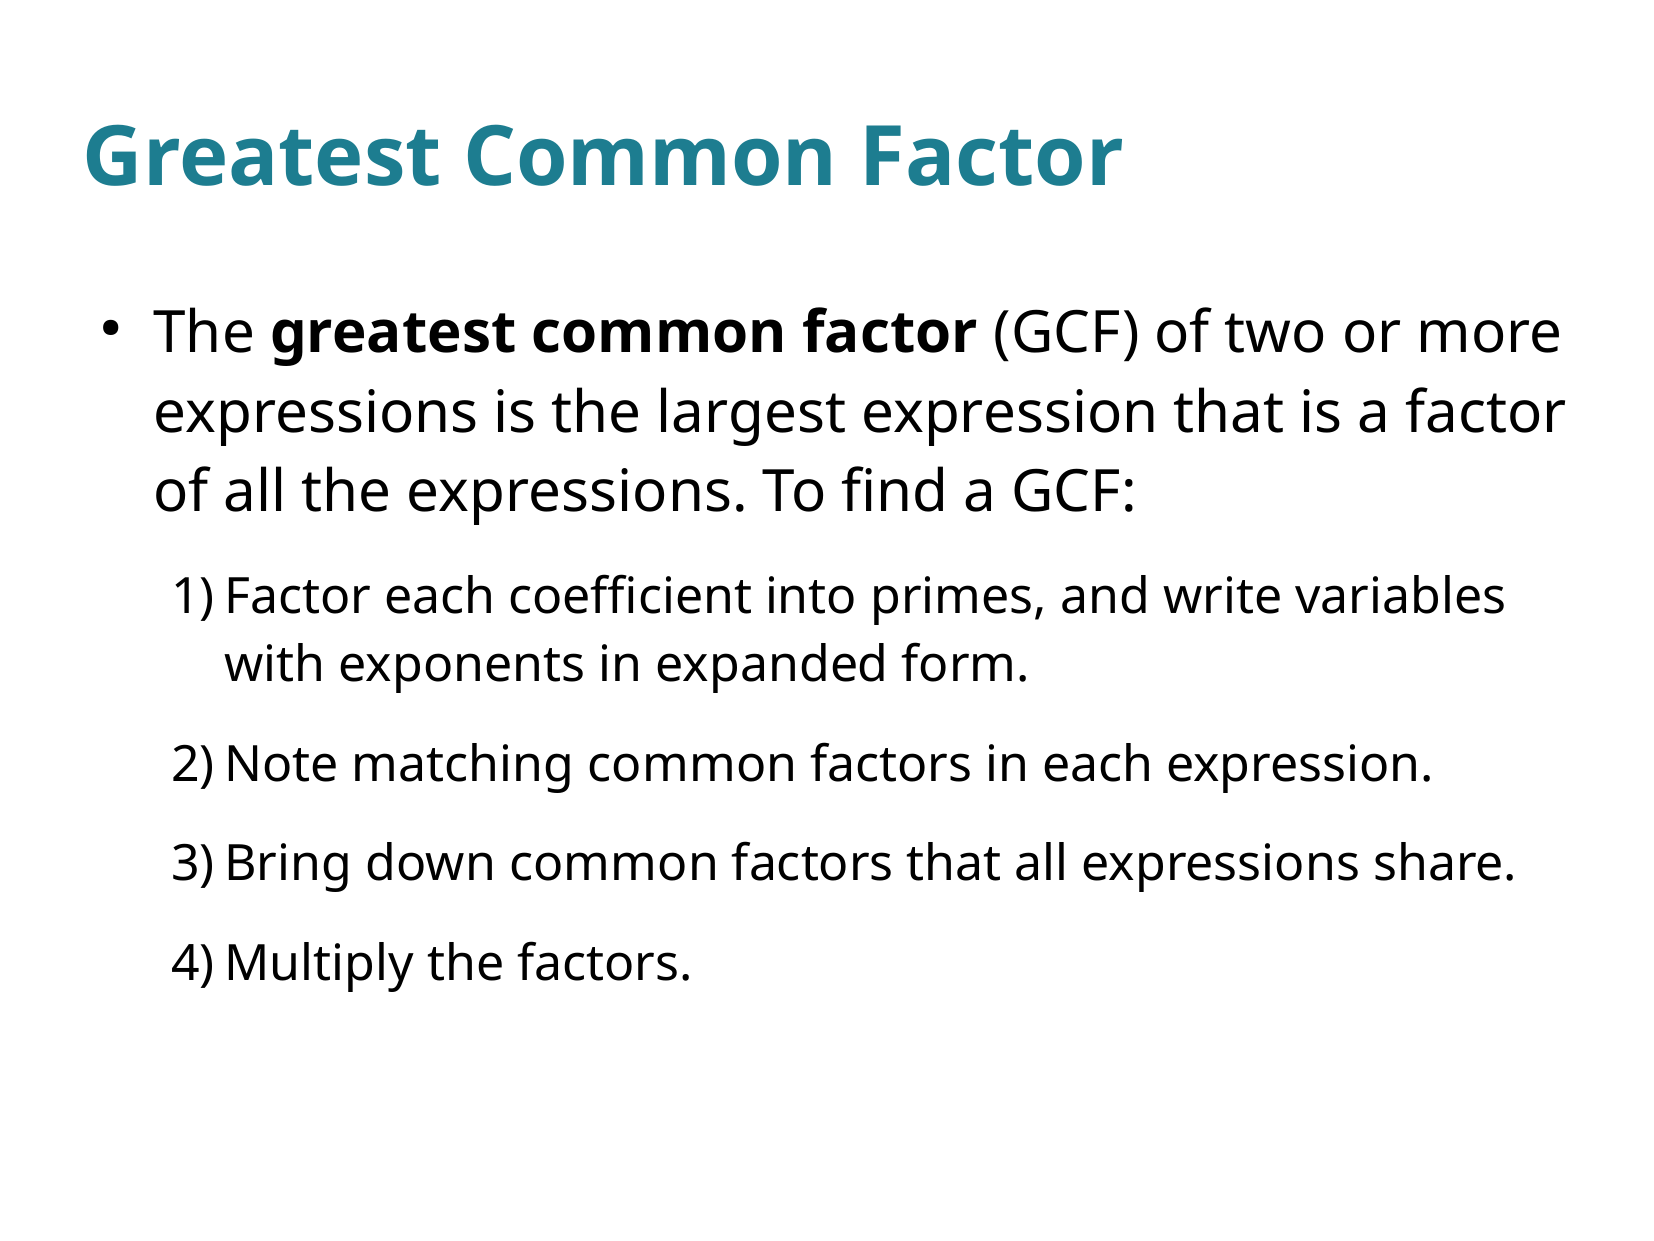

# Greatest Common Factor
The greatest common factor (GCF) of two or more expressions is the largest expression that is a factor of all the expressions. To find a GCF:
Factor each coefficient into primes, and write variables with exponents in expanded form.
Note matching common factors in each expression.
Bring down common factors that all expressions share.
Multiply the factors.